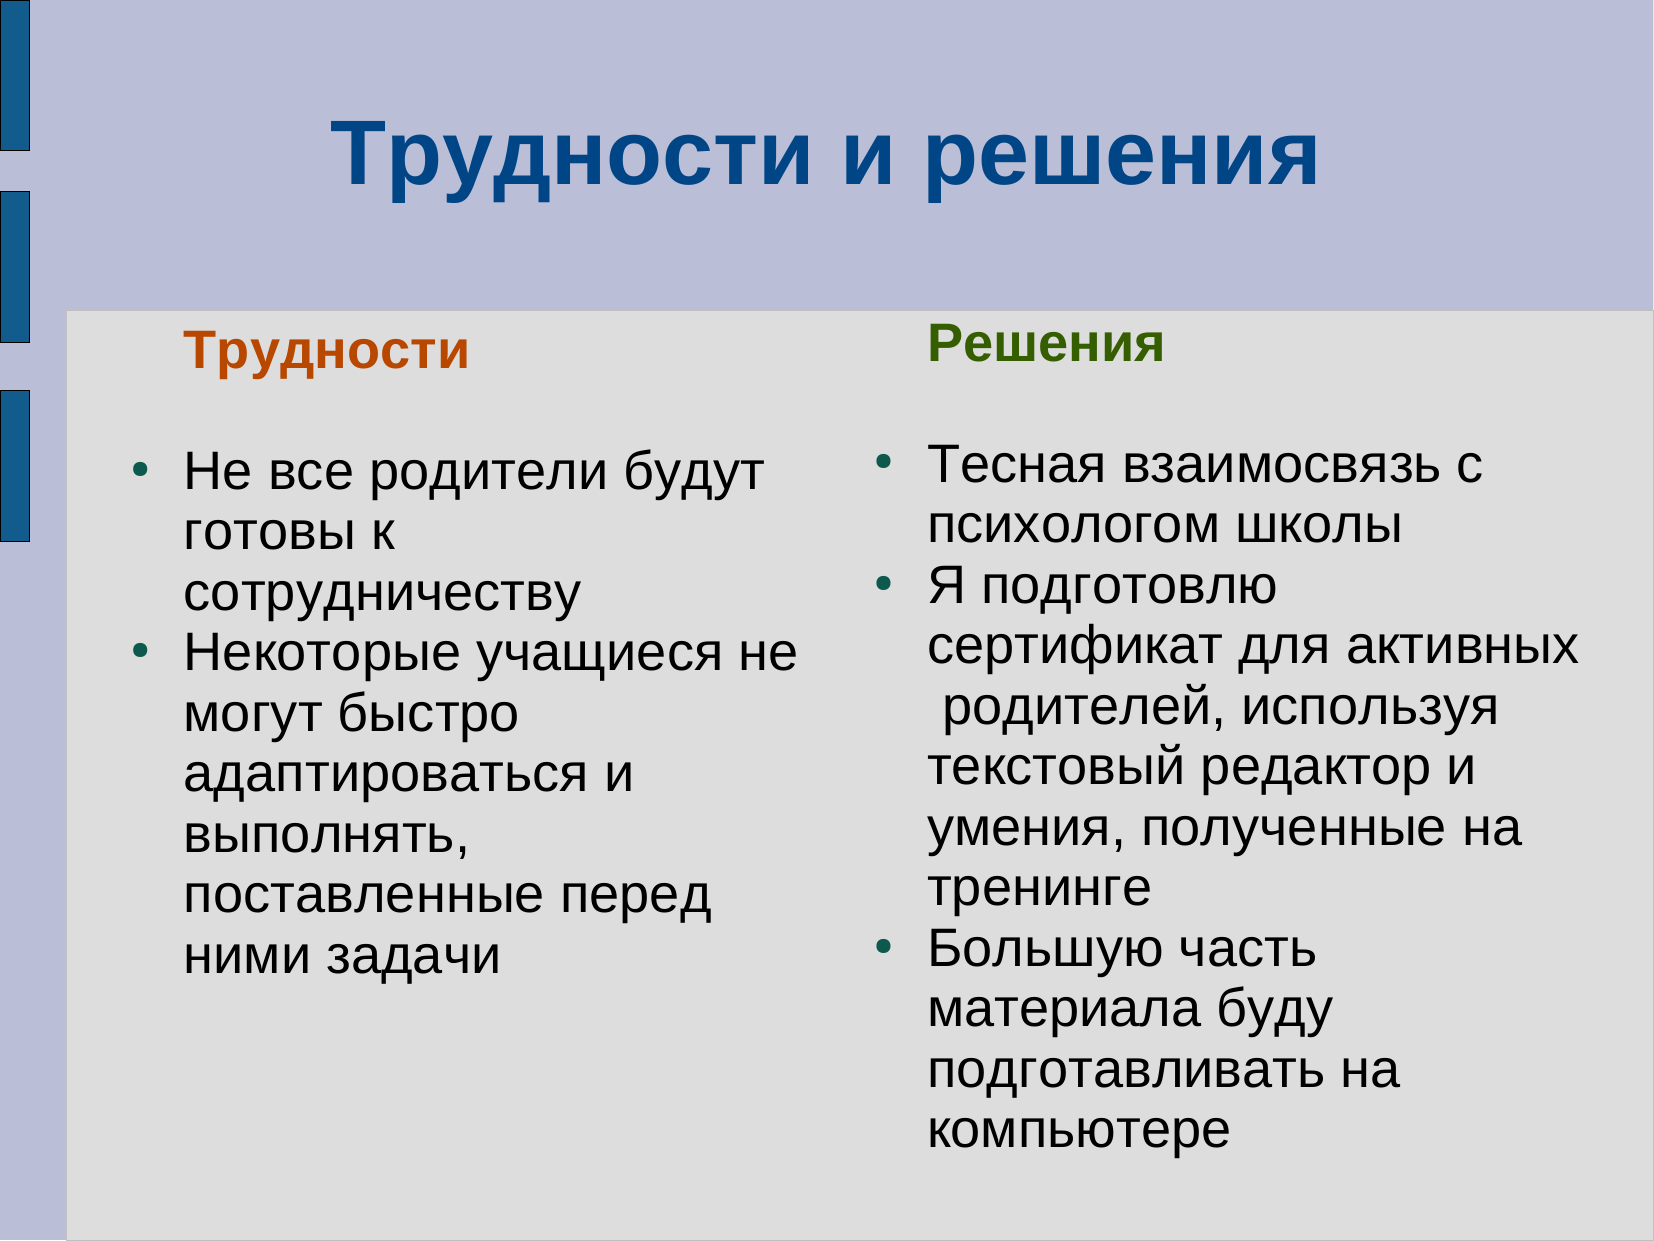

# Трудности и решения
Решения
Тесная взаимосвязь с психологом школы
Я подготовлю сертификат для активных родителей, используя текстовый редактор и умения, полученные на тренинге
Большую часть материала буду подготавливать на компьютере
Трудности
Не все родители будут готовы к сотрудничеству
Некоторые учащиеся не могут быстро адаптироваться и выполнять, поставленные перед ними задачи